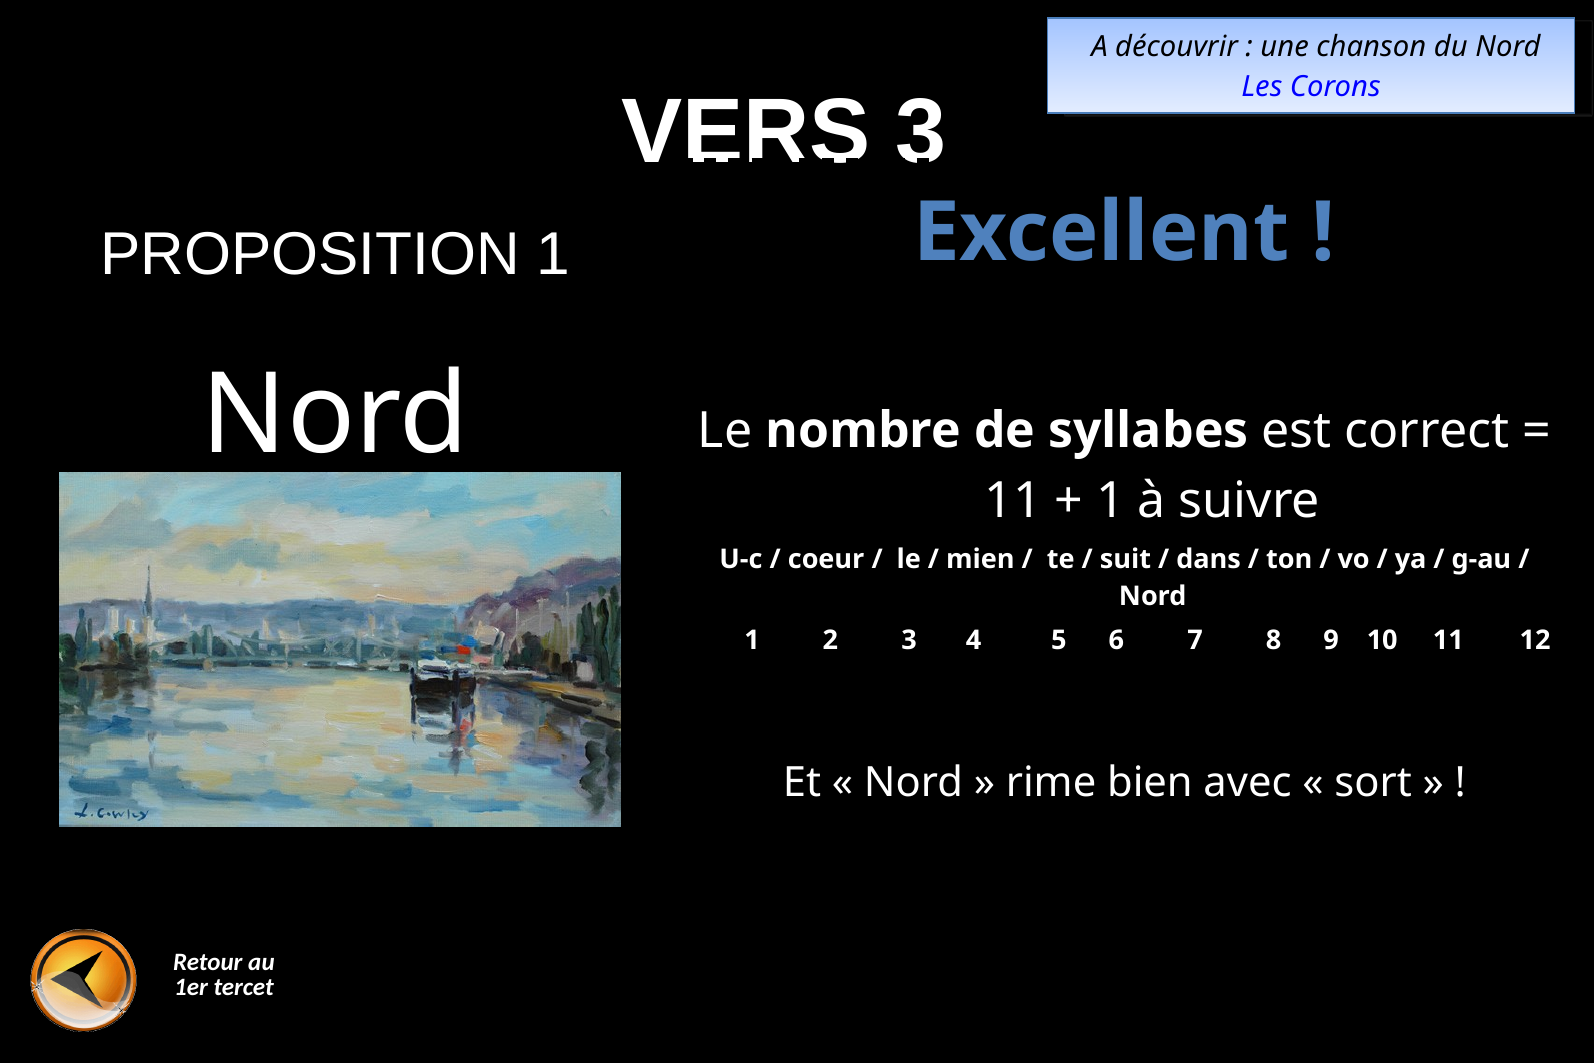

A découvrir : une chanson du Nord
Les Corons
# VERS 3
PROPOSITION 1
Nord
Excellent !
Le nombre de syllabes est correct = 11 + 1 à suivre
U-c / coeur / le / mien / te / suit / dans / ton / vo / ya / g-au / Nord
 1 2 3 4 5 6 7 8 9 10 11 12
Et « Nord » rime bien avec « sort » !
Retour au
1er tercet